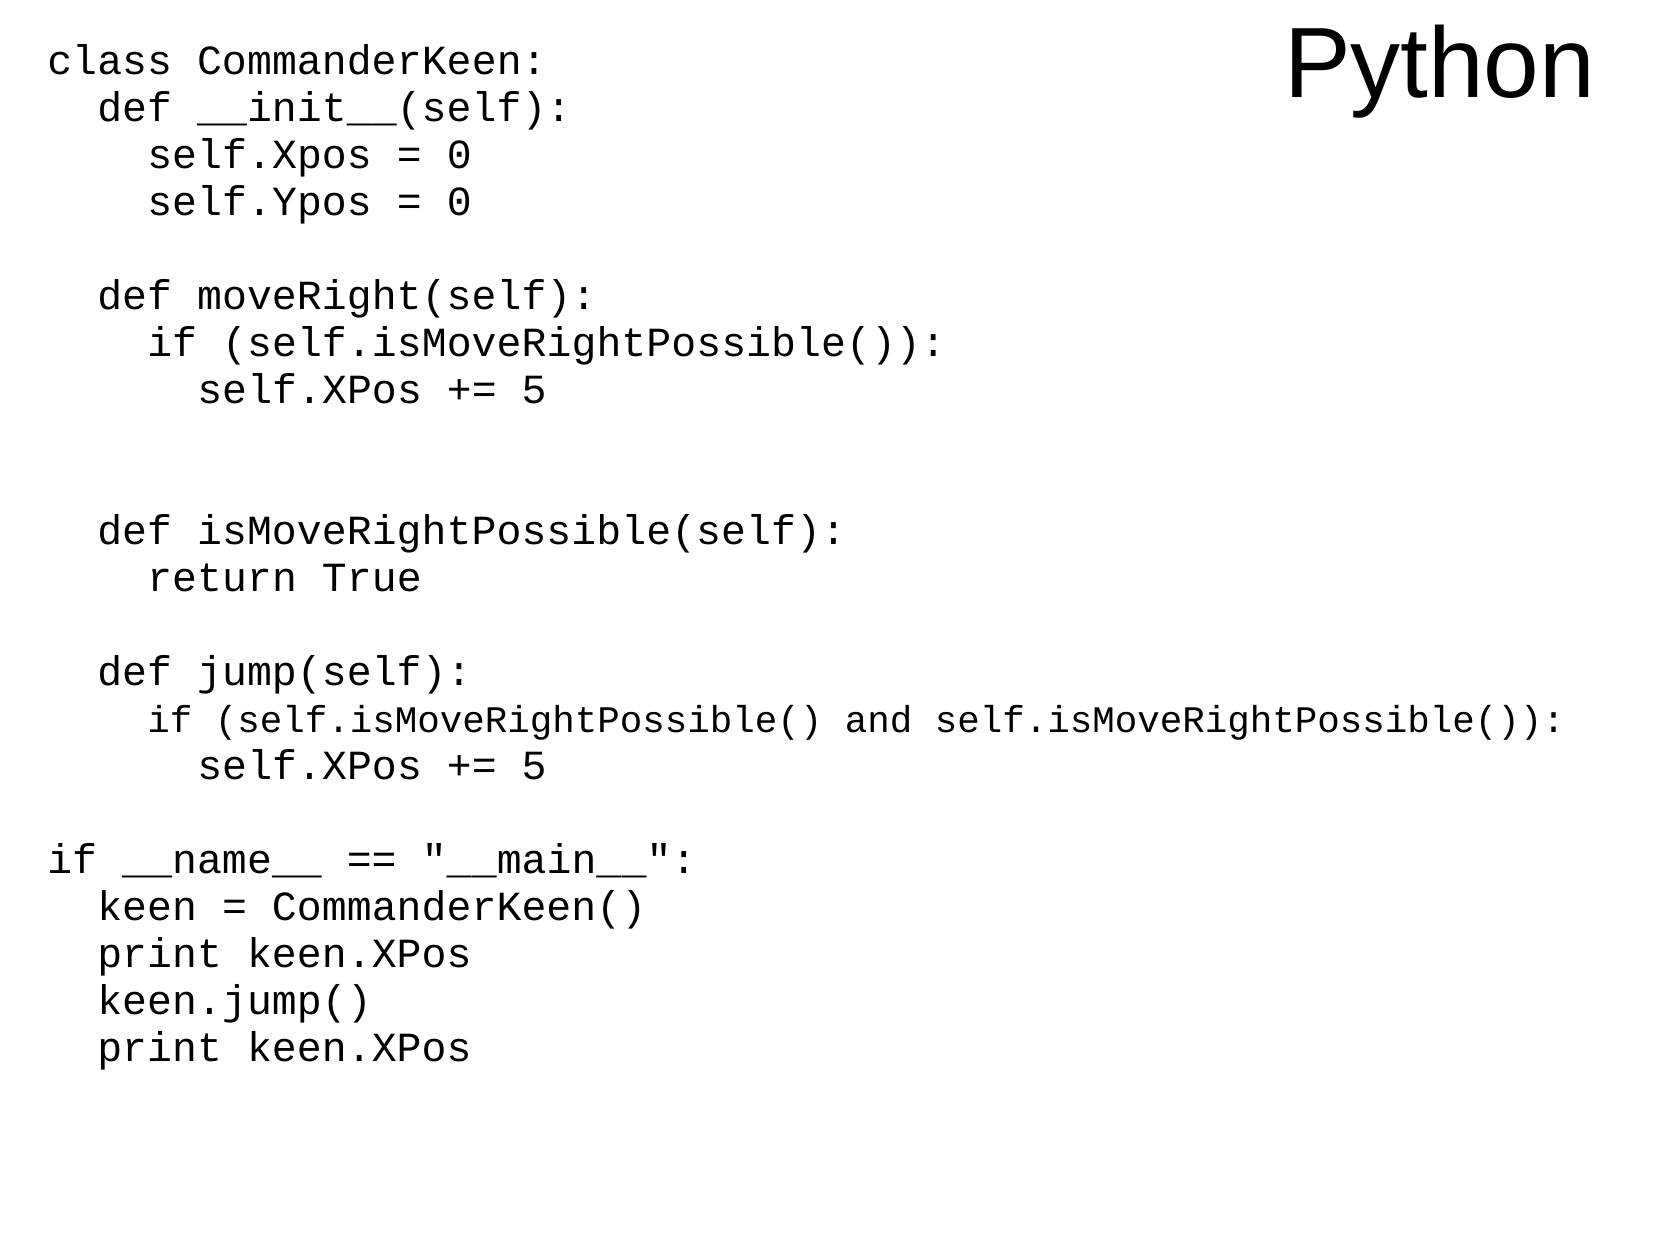

Python
class CommanderKeen:
 def __init__(self):
 self.Xpos = 0
 self.Ypos = 0
 def moveRight(self):
 if (self.isMoveRightPossible()):
 self.XPos += 5
 def isMoveRightPossible(self):
 return True
 def jump(self):
 if (self.isMoveRightPossible() and self.isMoveRightPossible()):
 self.XPos += 5
if __name__ == "__main__":
 keen = CommanderKeen()
 print keen.XPos
 keen.jump()
 print keen.XPos